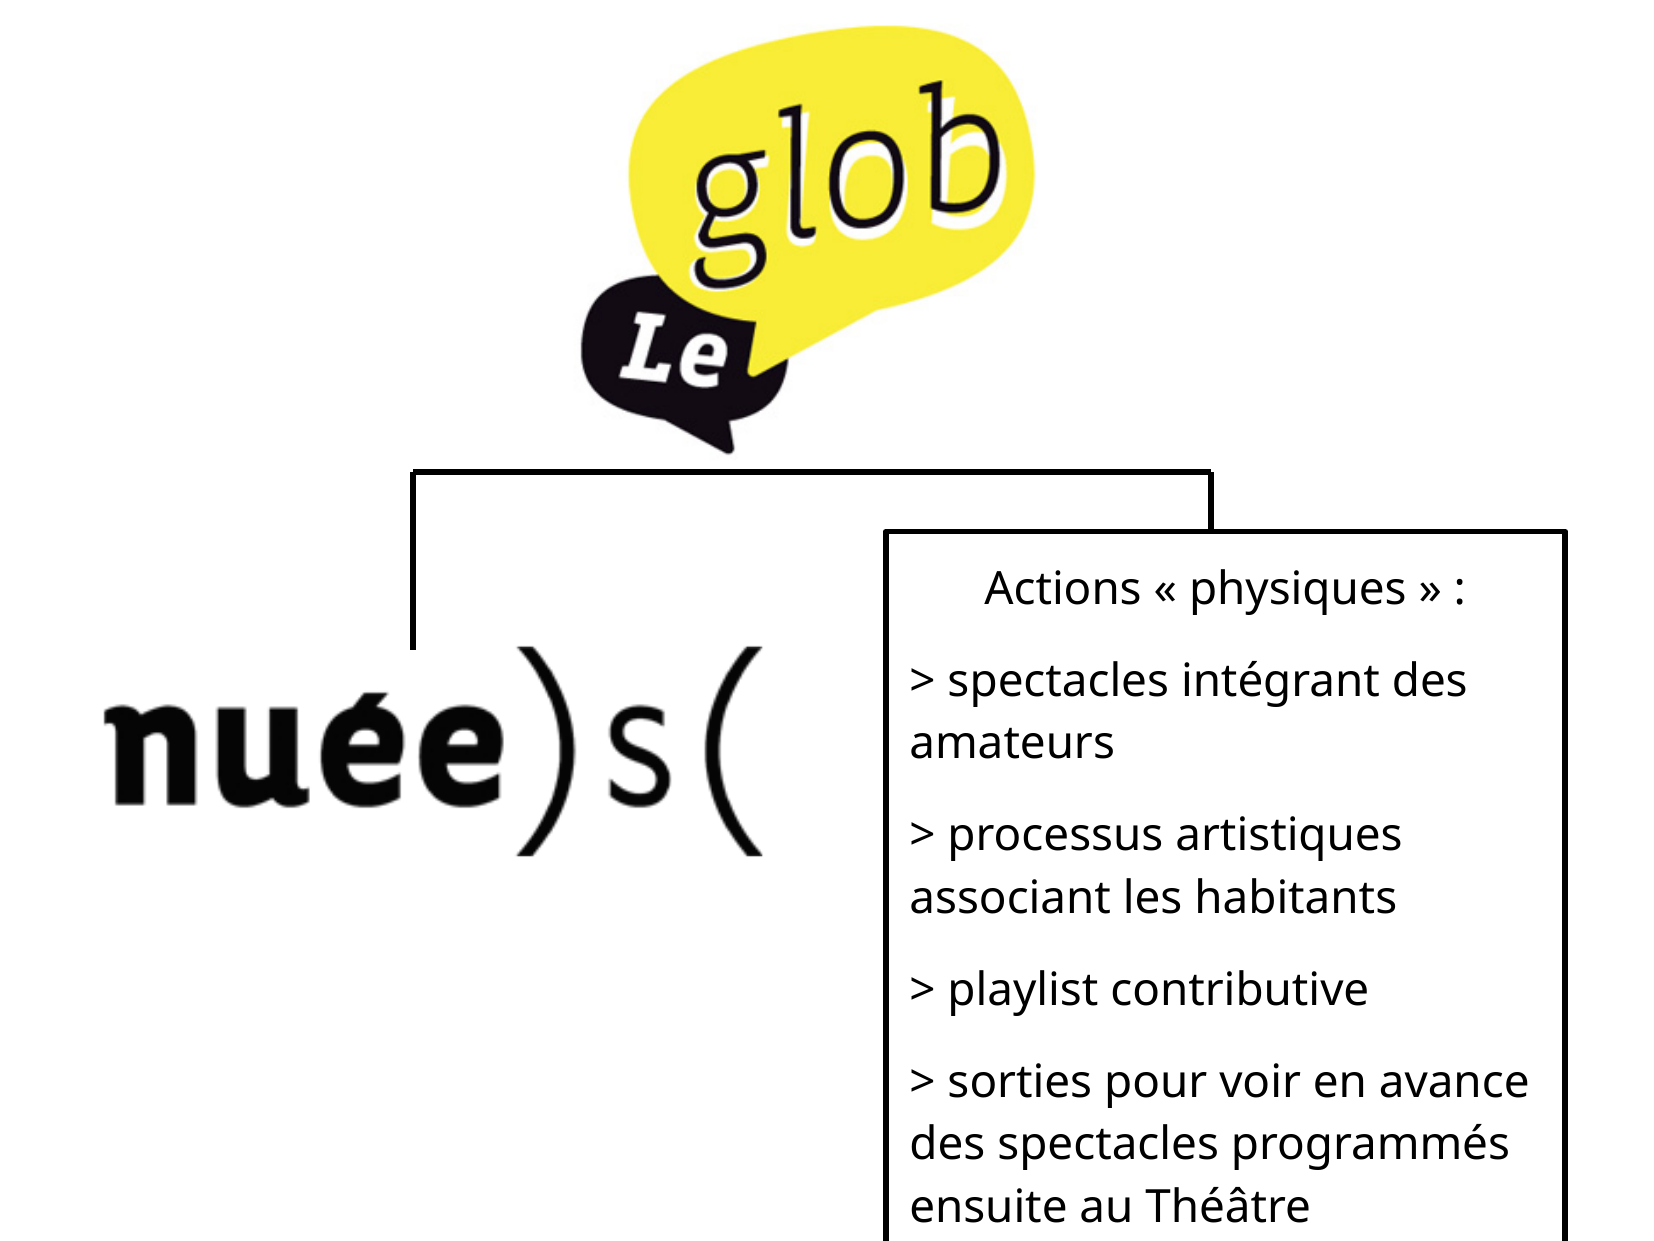

# Actions « physiques » :
> spectacles intégrant des amateurs
> processus artistiques associant les habitants
> playlist contributive
> sorties pour voir en avance des spectacles programmés ensuite au Théâtre
> etc.